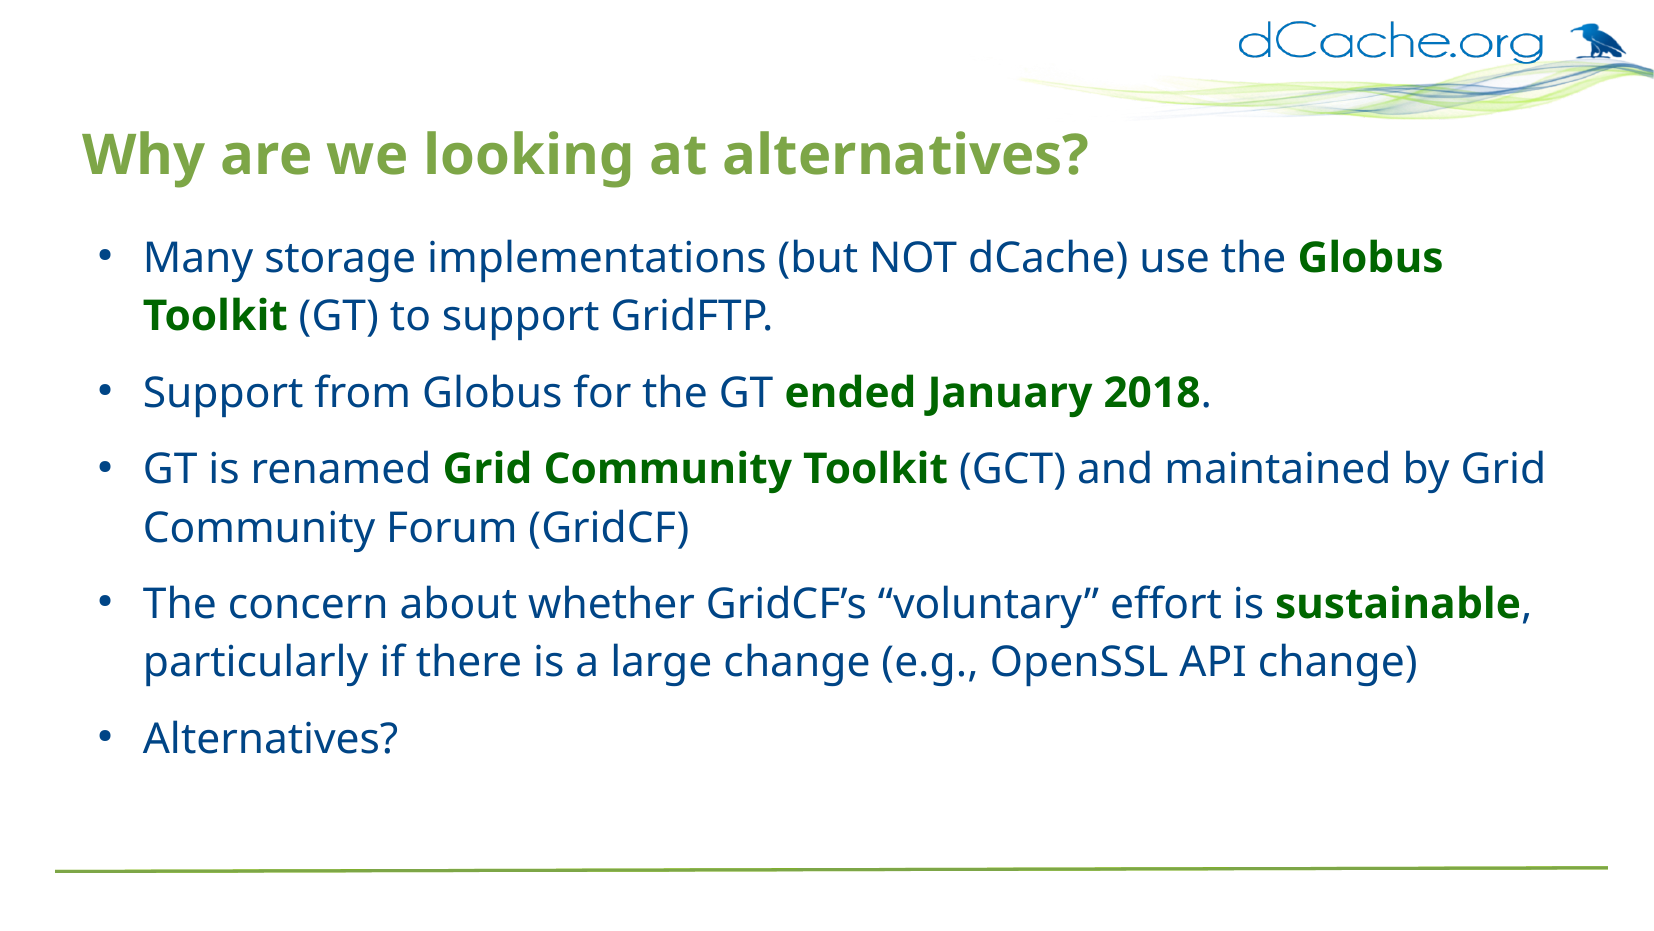

# Why are we looking at alternatives?
Many storage implementations (but NOT dCache) use the Globus Toolkit (GT) to support GridFTP.
Support from Globus for the GT ended January 2018.
GT is renamed Grid Community Toolkit (GCT) and maintained by Grid Community Forum (GridCF)
The concern about whether GridCF’s “voluntary” effort is sustainable, particularly if there is a large change (e.g., OpenSSL API change)
Alternatives?